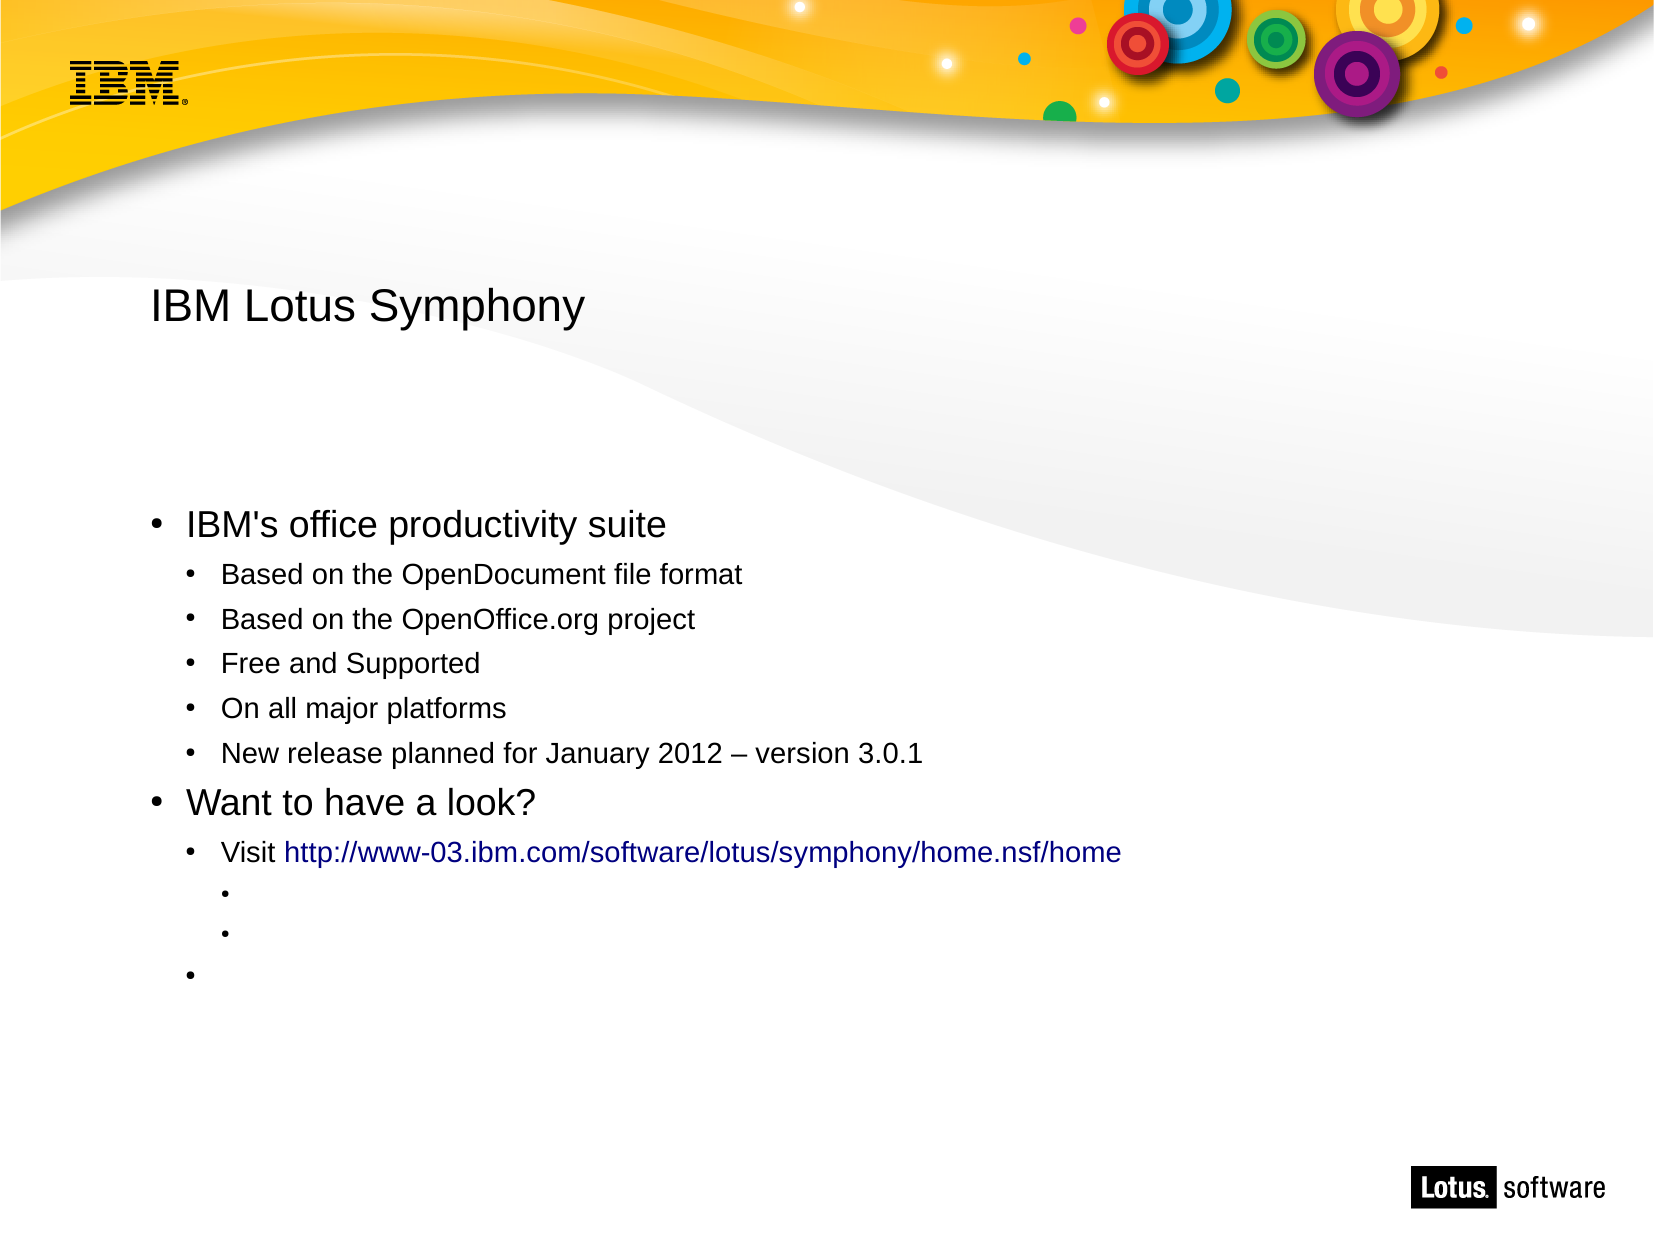

# IBM Lotus Symphony
IBM's office productivity suite
Based on the OpenDocument file format
Based on the OpenOffice.org project
Free and Supported
On all major platforms
New release planned for January 2012 – version 3.0.1
Want to have a look?
Visit http://www-03.ibm.com/software/lotus/symphony/home.nsf/home